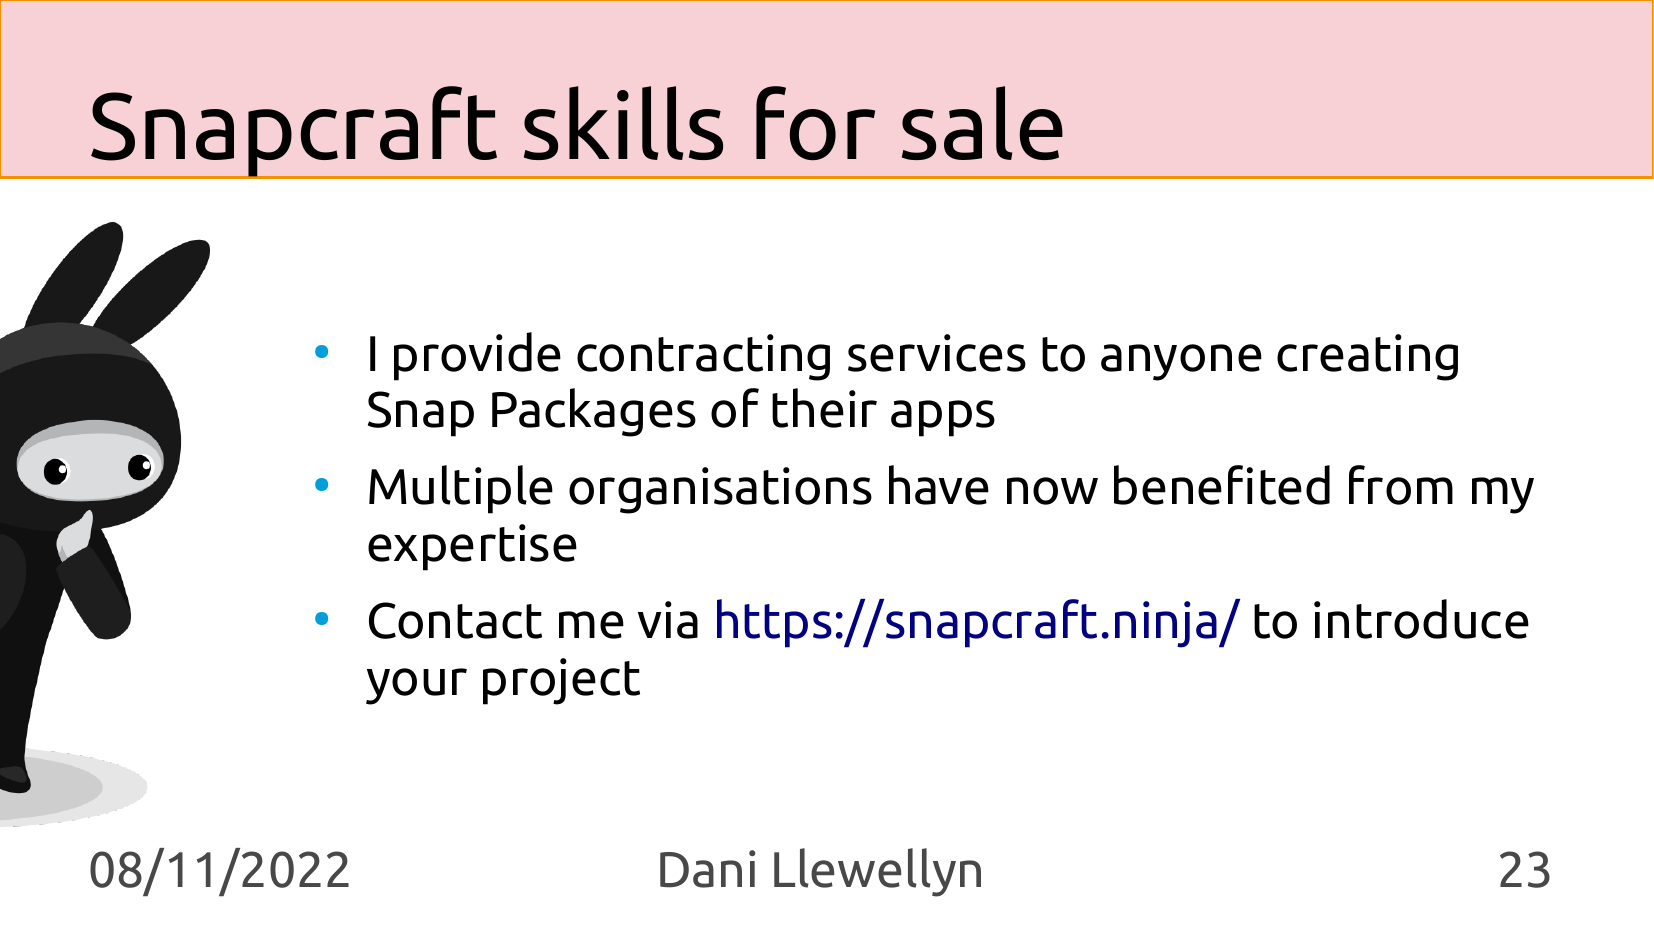

# Snapcraft skills for sale
I provide contracting services to anyone creating Snap Packages of their apps
Multiple organisations have now benefited from my expertise
Contact me via https://snapcraft.ninja/ to introduce your project
08/11/2022
Dani Llewellyn
23